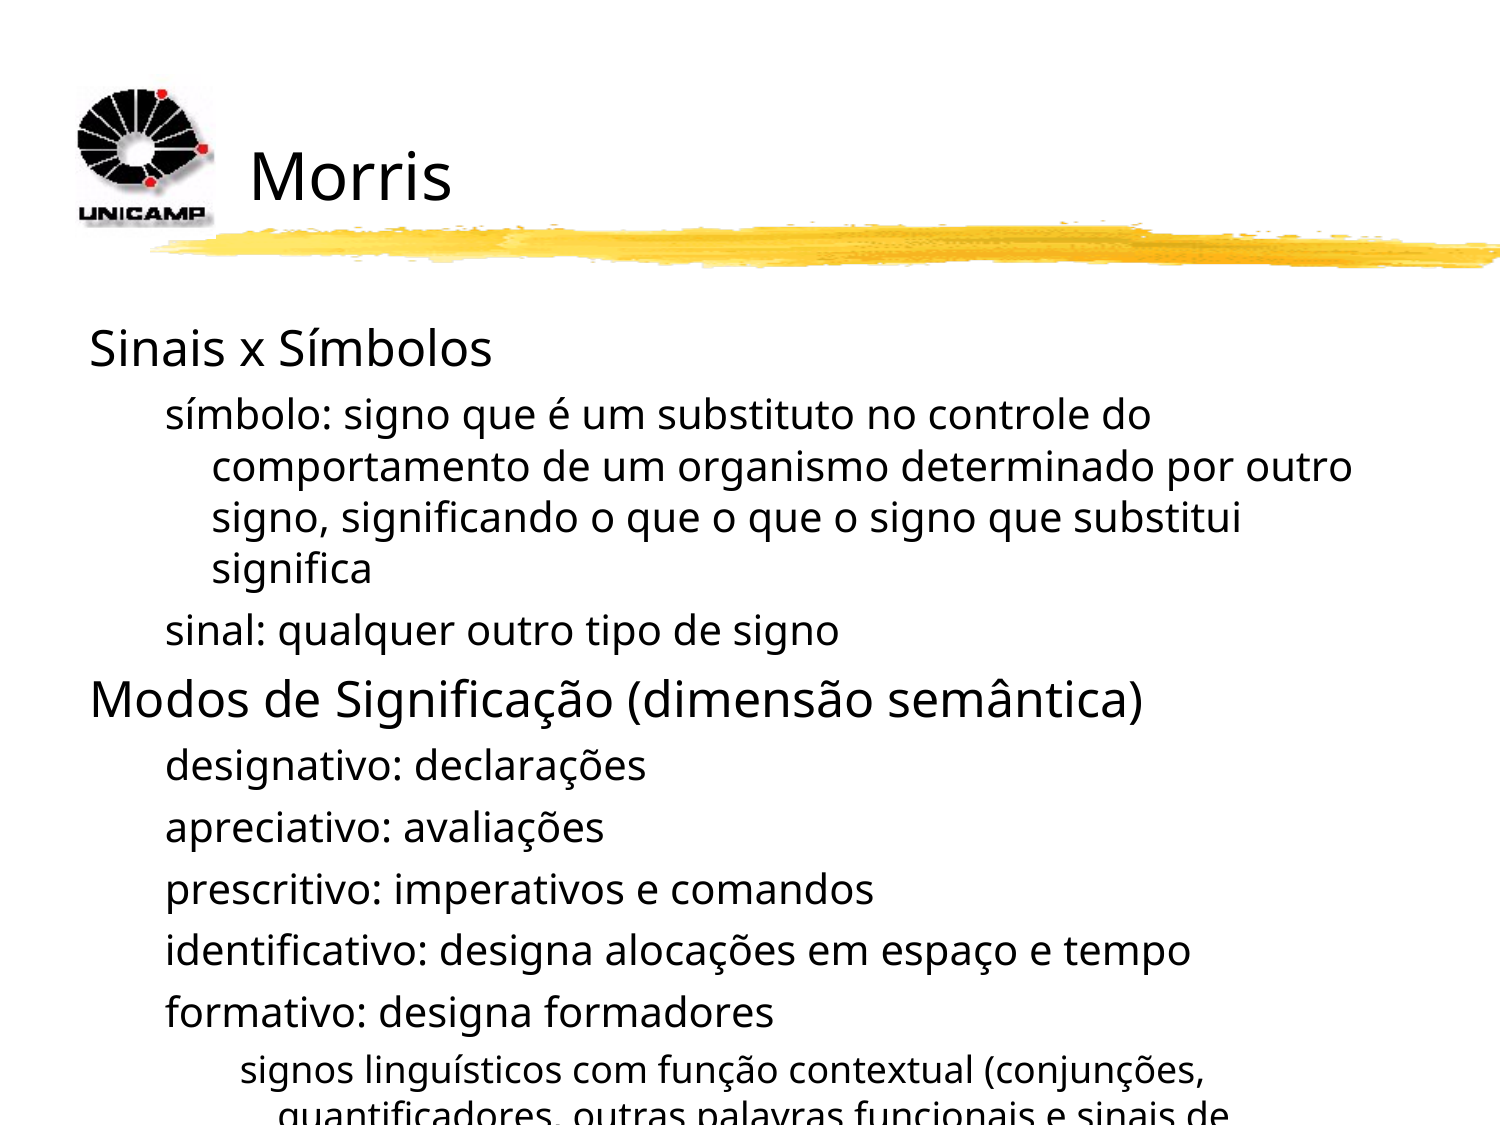

# Morris
Sinais x Símbolos
símbolo: signo que é um substituto no controle do comportamento de um organismo determinado por outro signo, significando o que o que o signo que substitui significa
sinal: qualquer outro tipo de signo
Modos de Significação (dimensão semântica)
designativo: declarações
apreciativo: avaliações
prescritivo: imperativos e comandos
identificativo: designa alocações em espaço e tempo
formativo: designa formadores
signos linguísticos com função contextual (conjunções, quantificadores, outras palavras funcionais e sinais de pontuação)